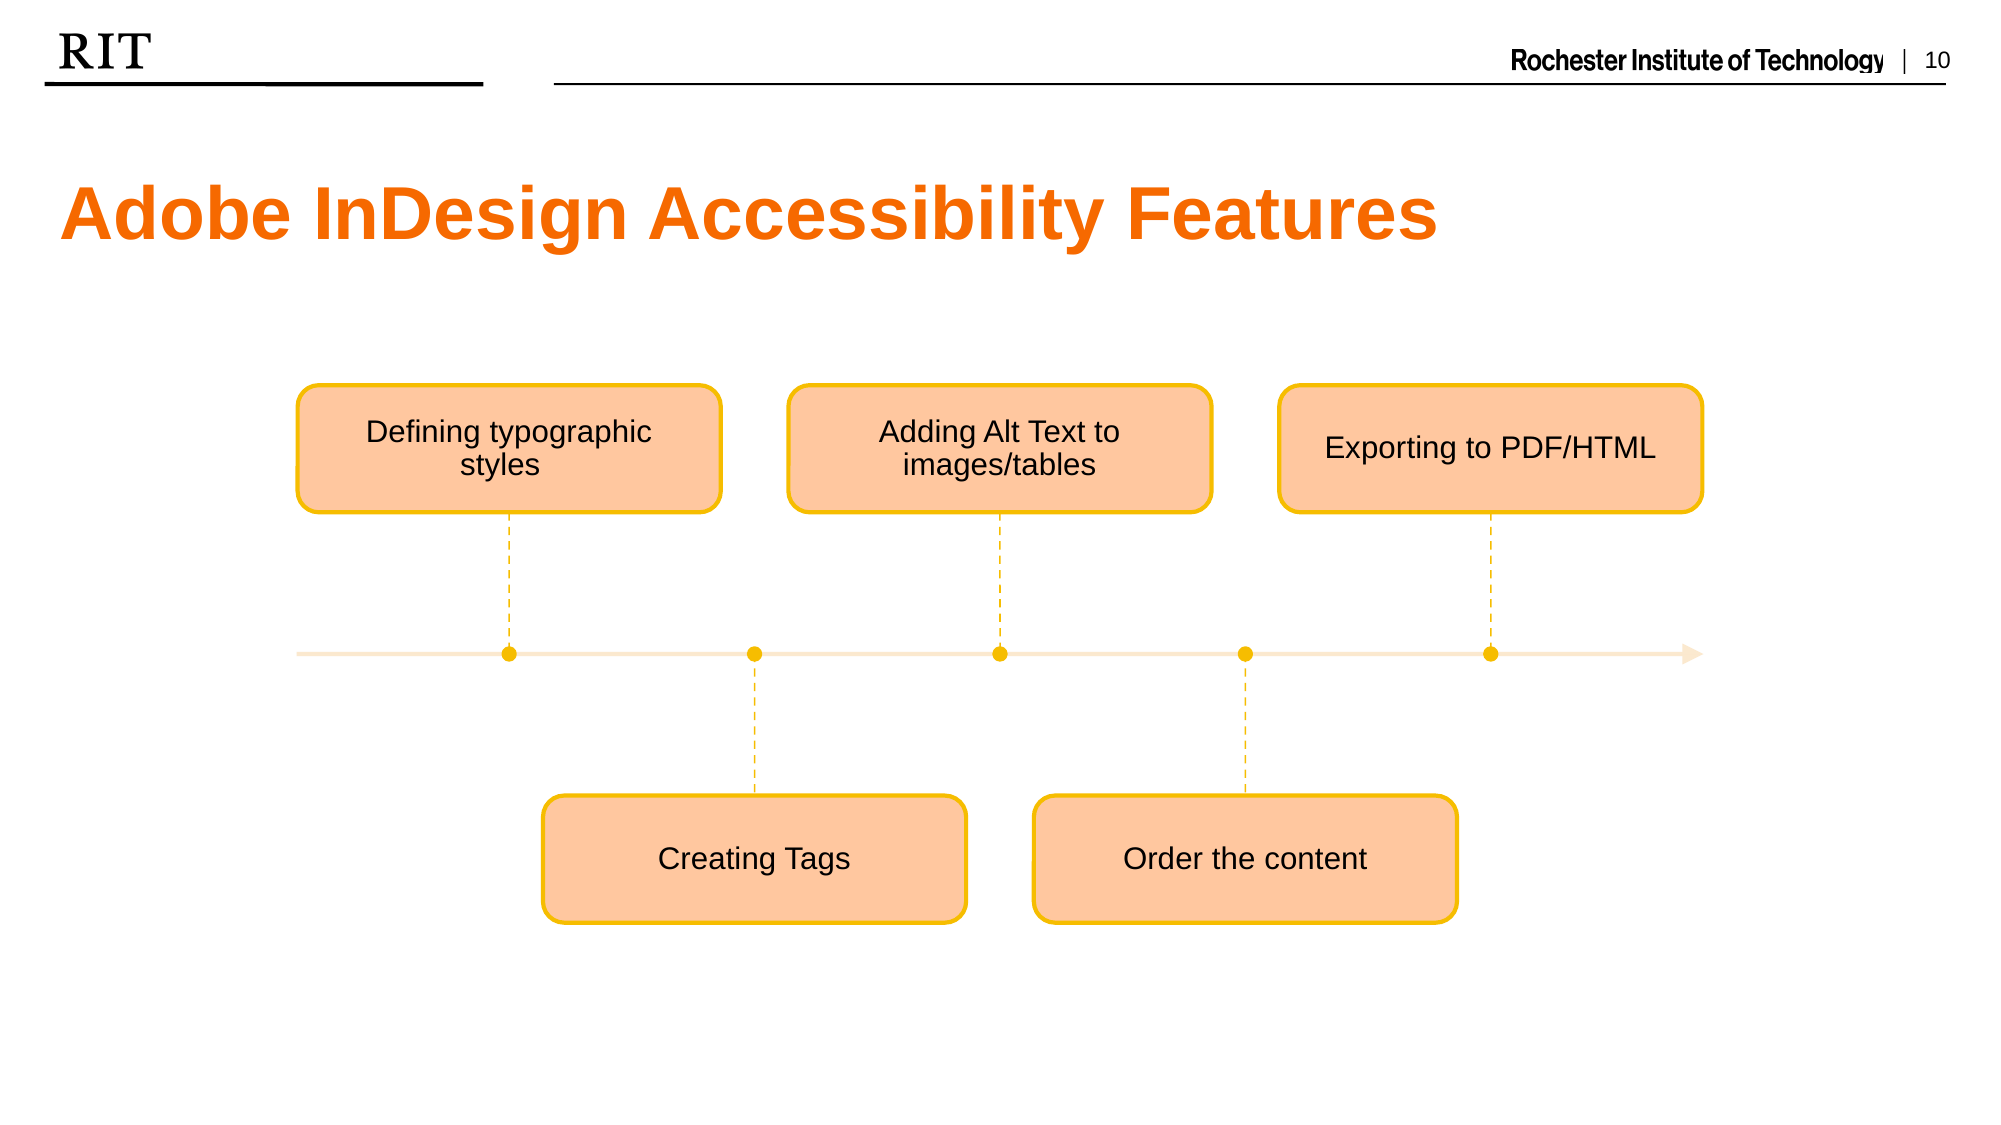

# Adobe InDesign Accessibility Features
Defining typographic styles
Adding Alt Text to images/tables
Exporting to PDF/HTML
Creating Tags
Order the content